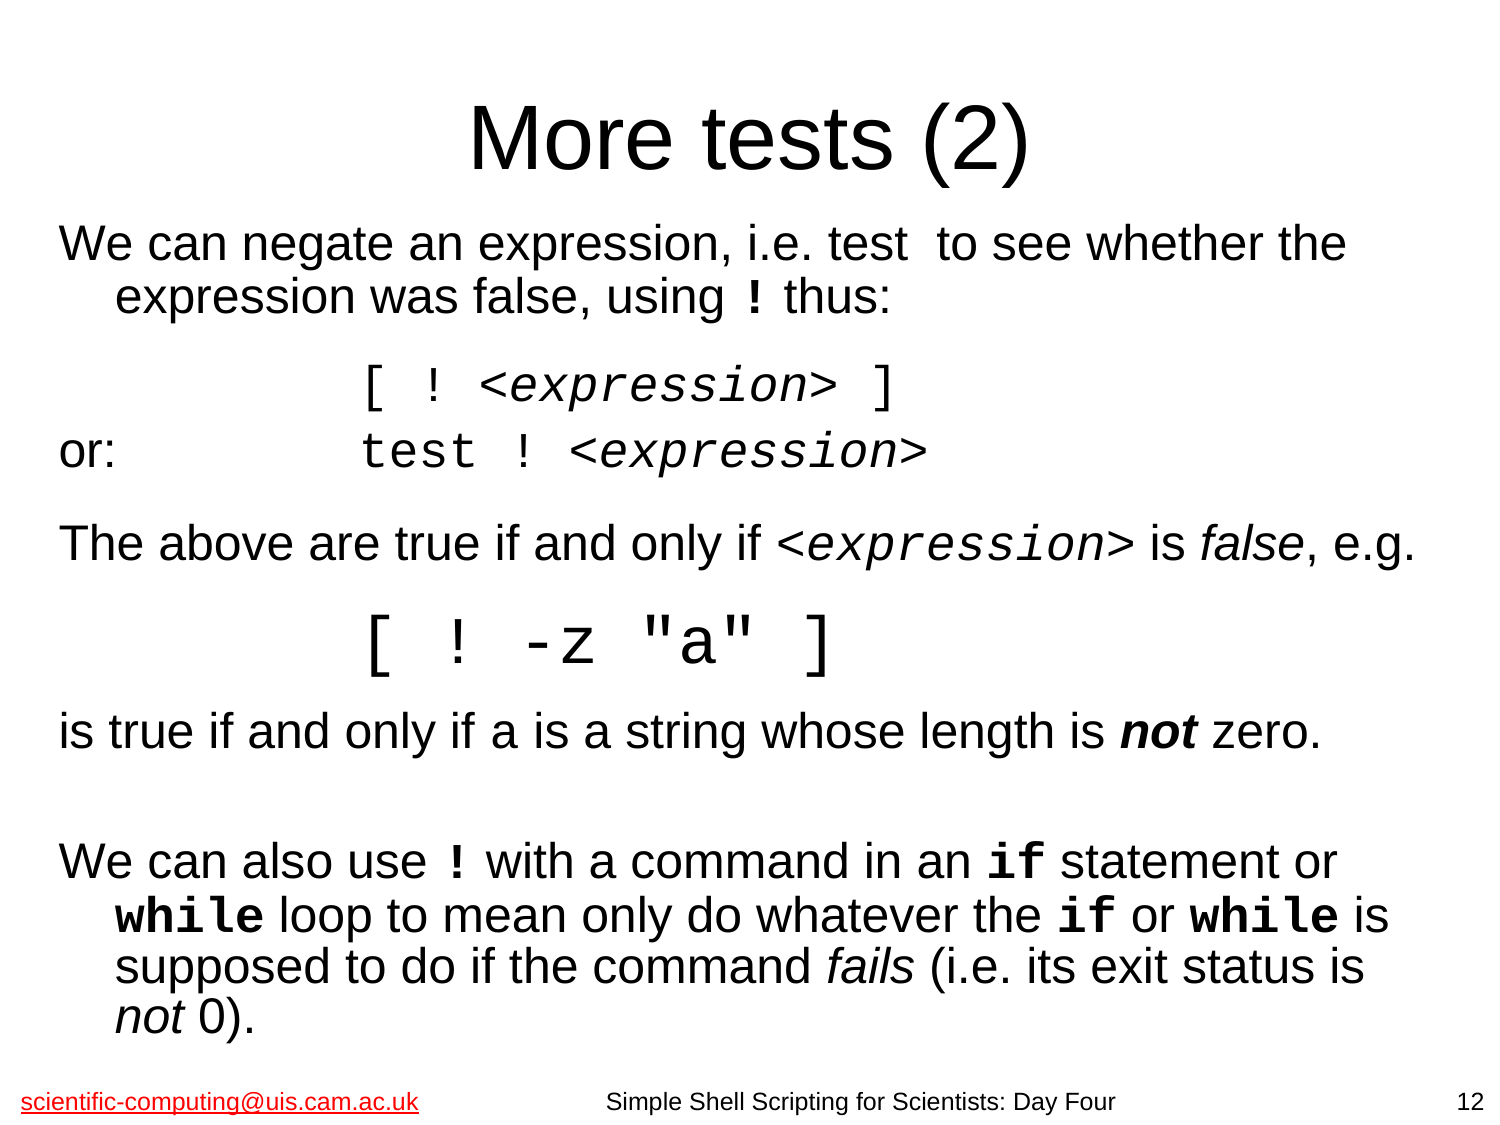

# More tests (2)
We can negate an expression, i.e. test to see whether the expression was false, using ! thus:
			[ ! <expression> ]
or:		test ! <expression>
The above are true if and only if <expression> is false, e.g.
			[ ! -z "a" ]
is true if and only if a is a string whose length is not zero.
We can also use ! with a command in an if statement or while loop to mean only do whatever the if or while is supposed to do if the command fails (i.e. its exit status is not 0).
escience-support@ucs.cam.ac.uk	Simple Shell Scripting for Scientists: Day Three
12